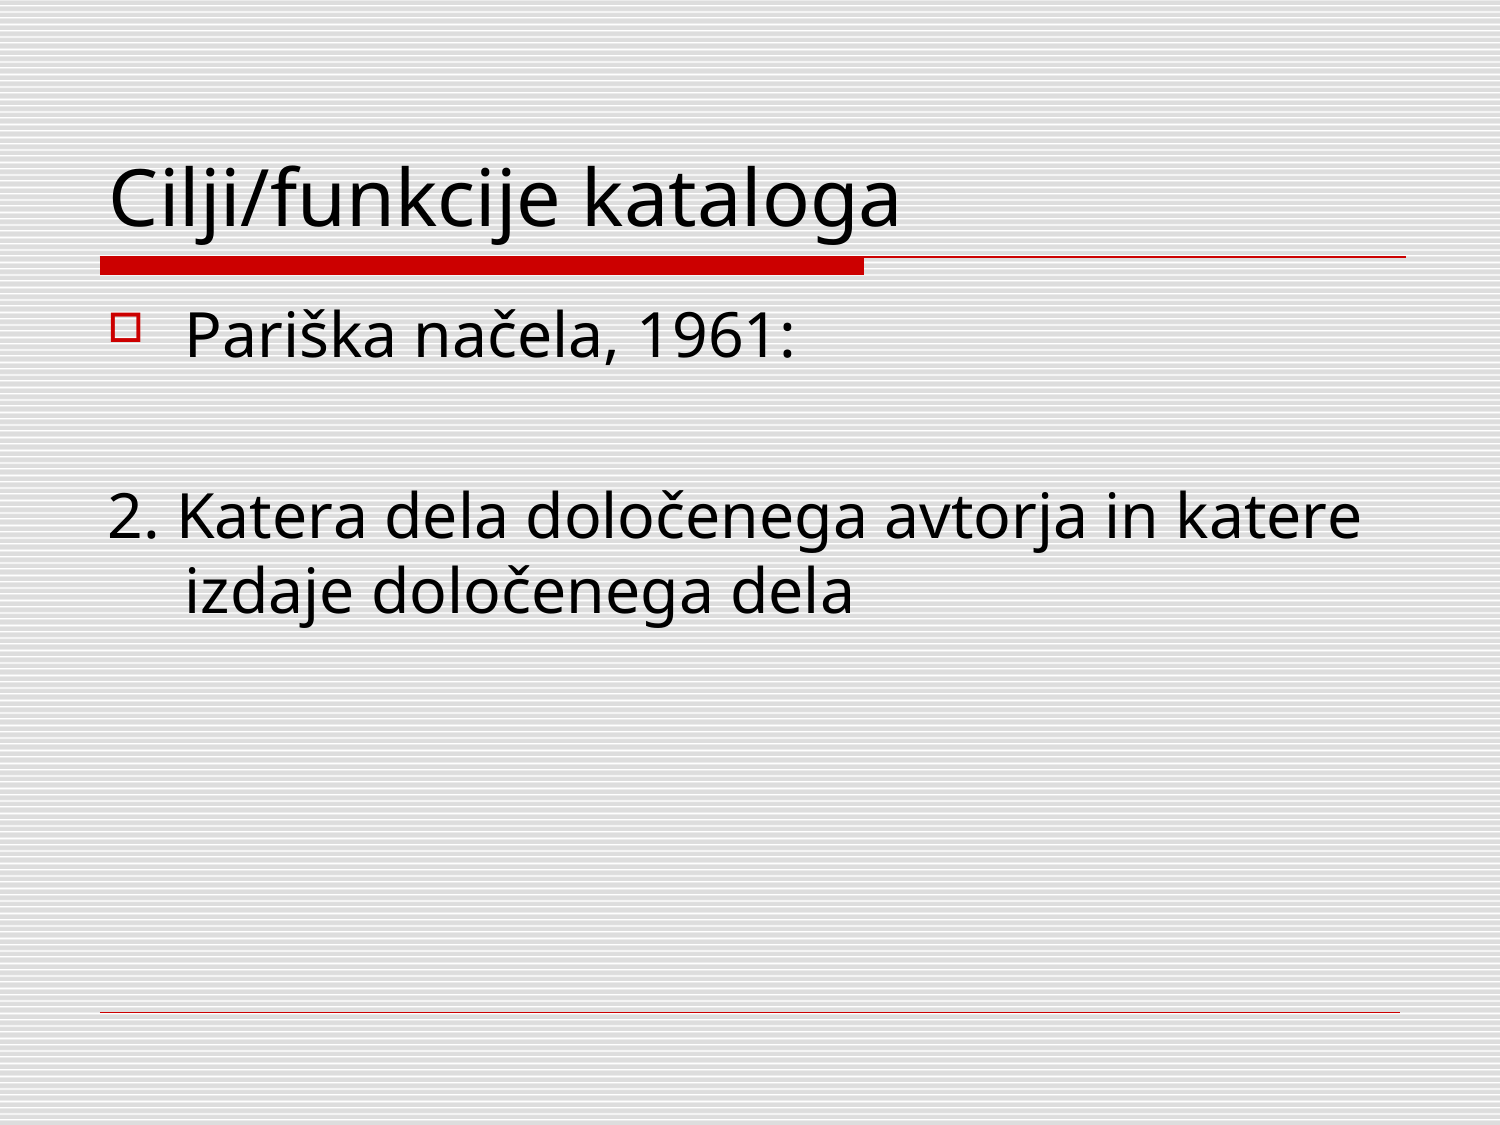

# Cilji/funkcije kataloga
Pariška načela, 1961:
2. Katera dela določenega avtorja in katere izdaje določenega dela